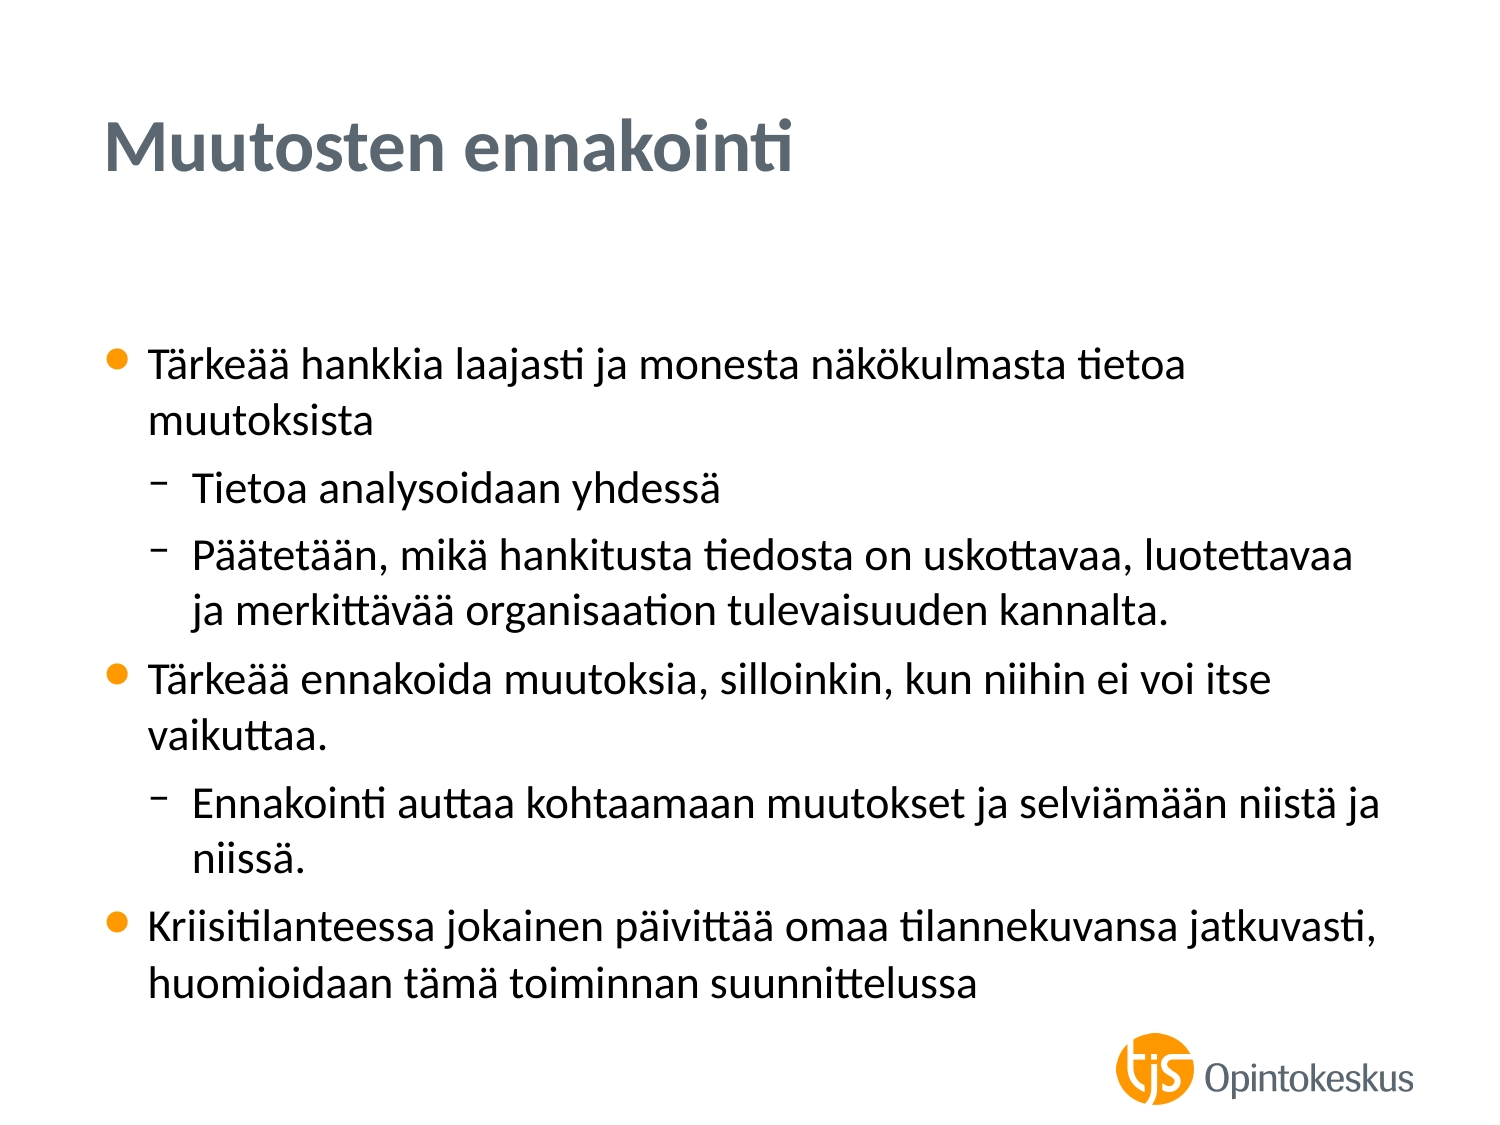

Muutosten ennakointi
# Tärkeää hankkia laajasti ja monesta näkökulmasta tietoa muutoksista
Tietoa analysoidaan yhdessä
Päätetään, mikä hankitusta tiedosta on uskottavaa, luotettavaa ja merkittävää organisaation tulevaisuuden kannalta.
Tärkeää ennakoida muutoksia, silloinkin, kun niihin ei voi itse vaikuttaa.
Ennakointi auttaa kohtaamaan muutokset ja selviämään niistä ja niissä.
Kriisitilanteessa jokainen päivittää omaa tilannekuvansa jatkuvasti, huomioidaan tämä toiminnan suunnittelussa